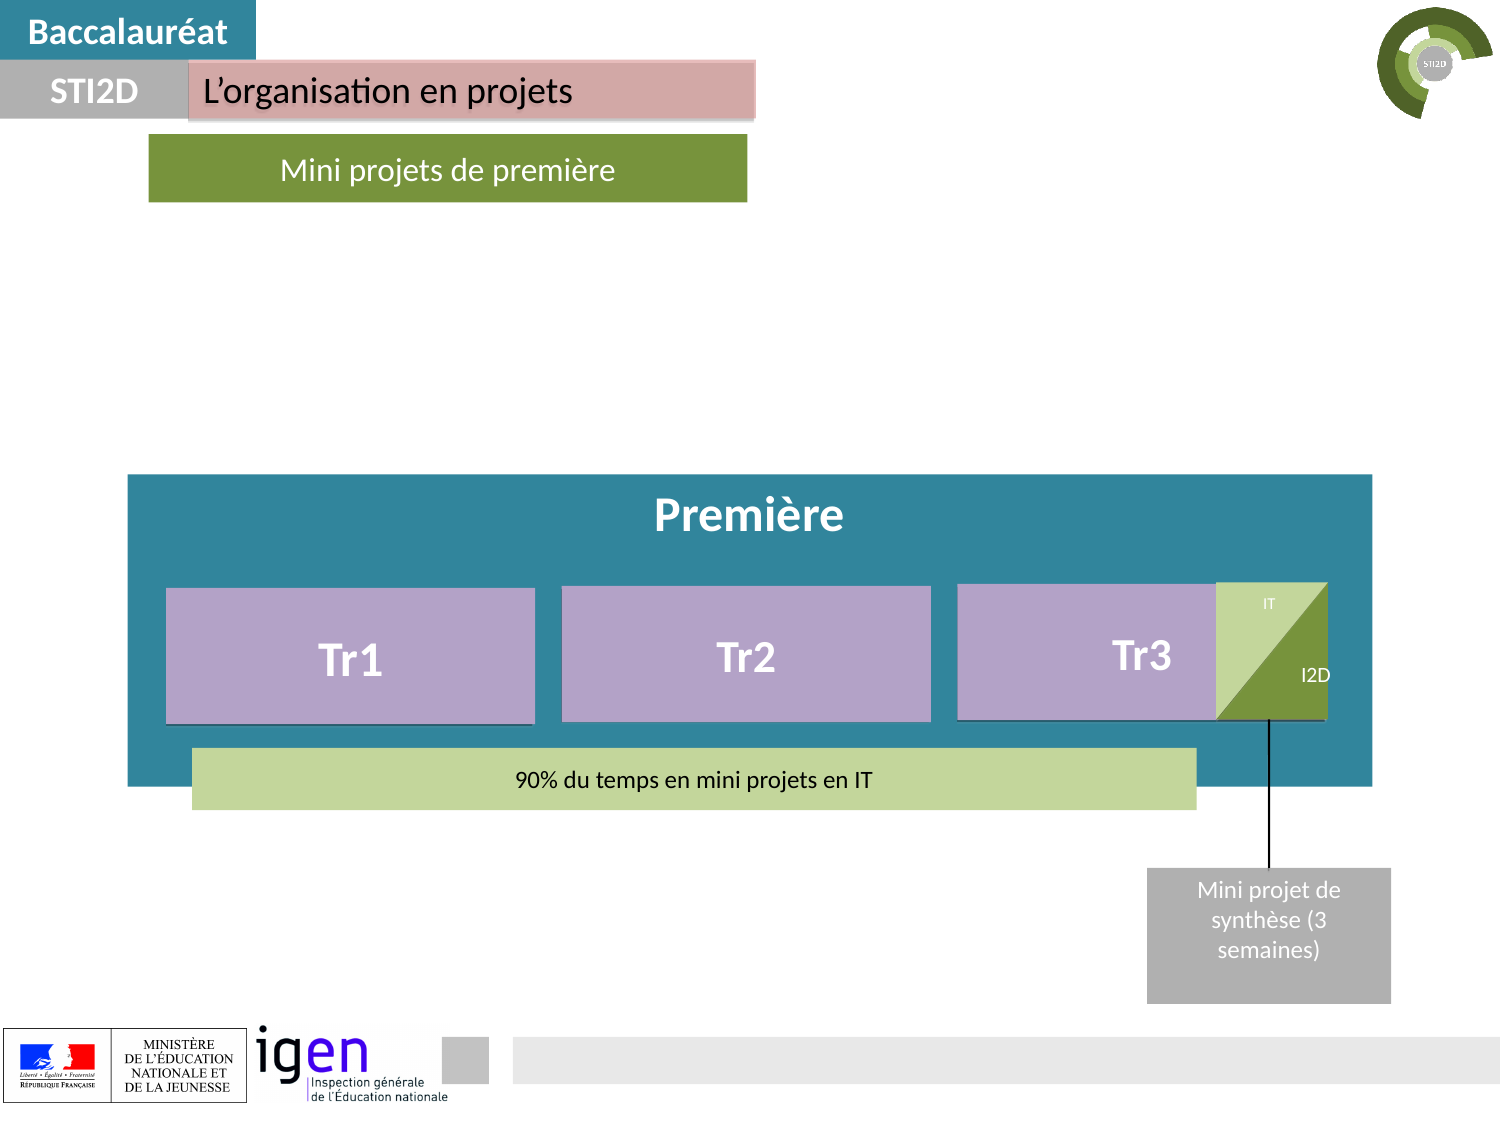

Baccalauréat
STI2D
L’organisation en projets
Mini projets de première
Première
IT
I2D
Tr3
Tr2
Tr1
90% du temps en mini projets en IT
Mini projet de synthèse (3 semaines)